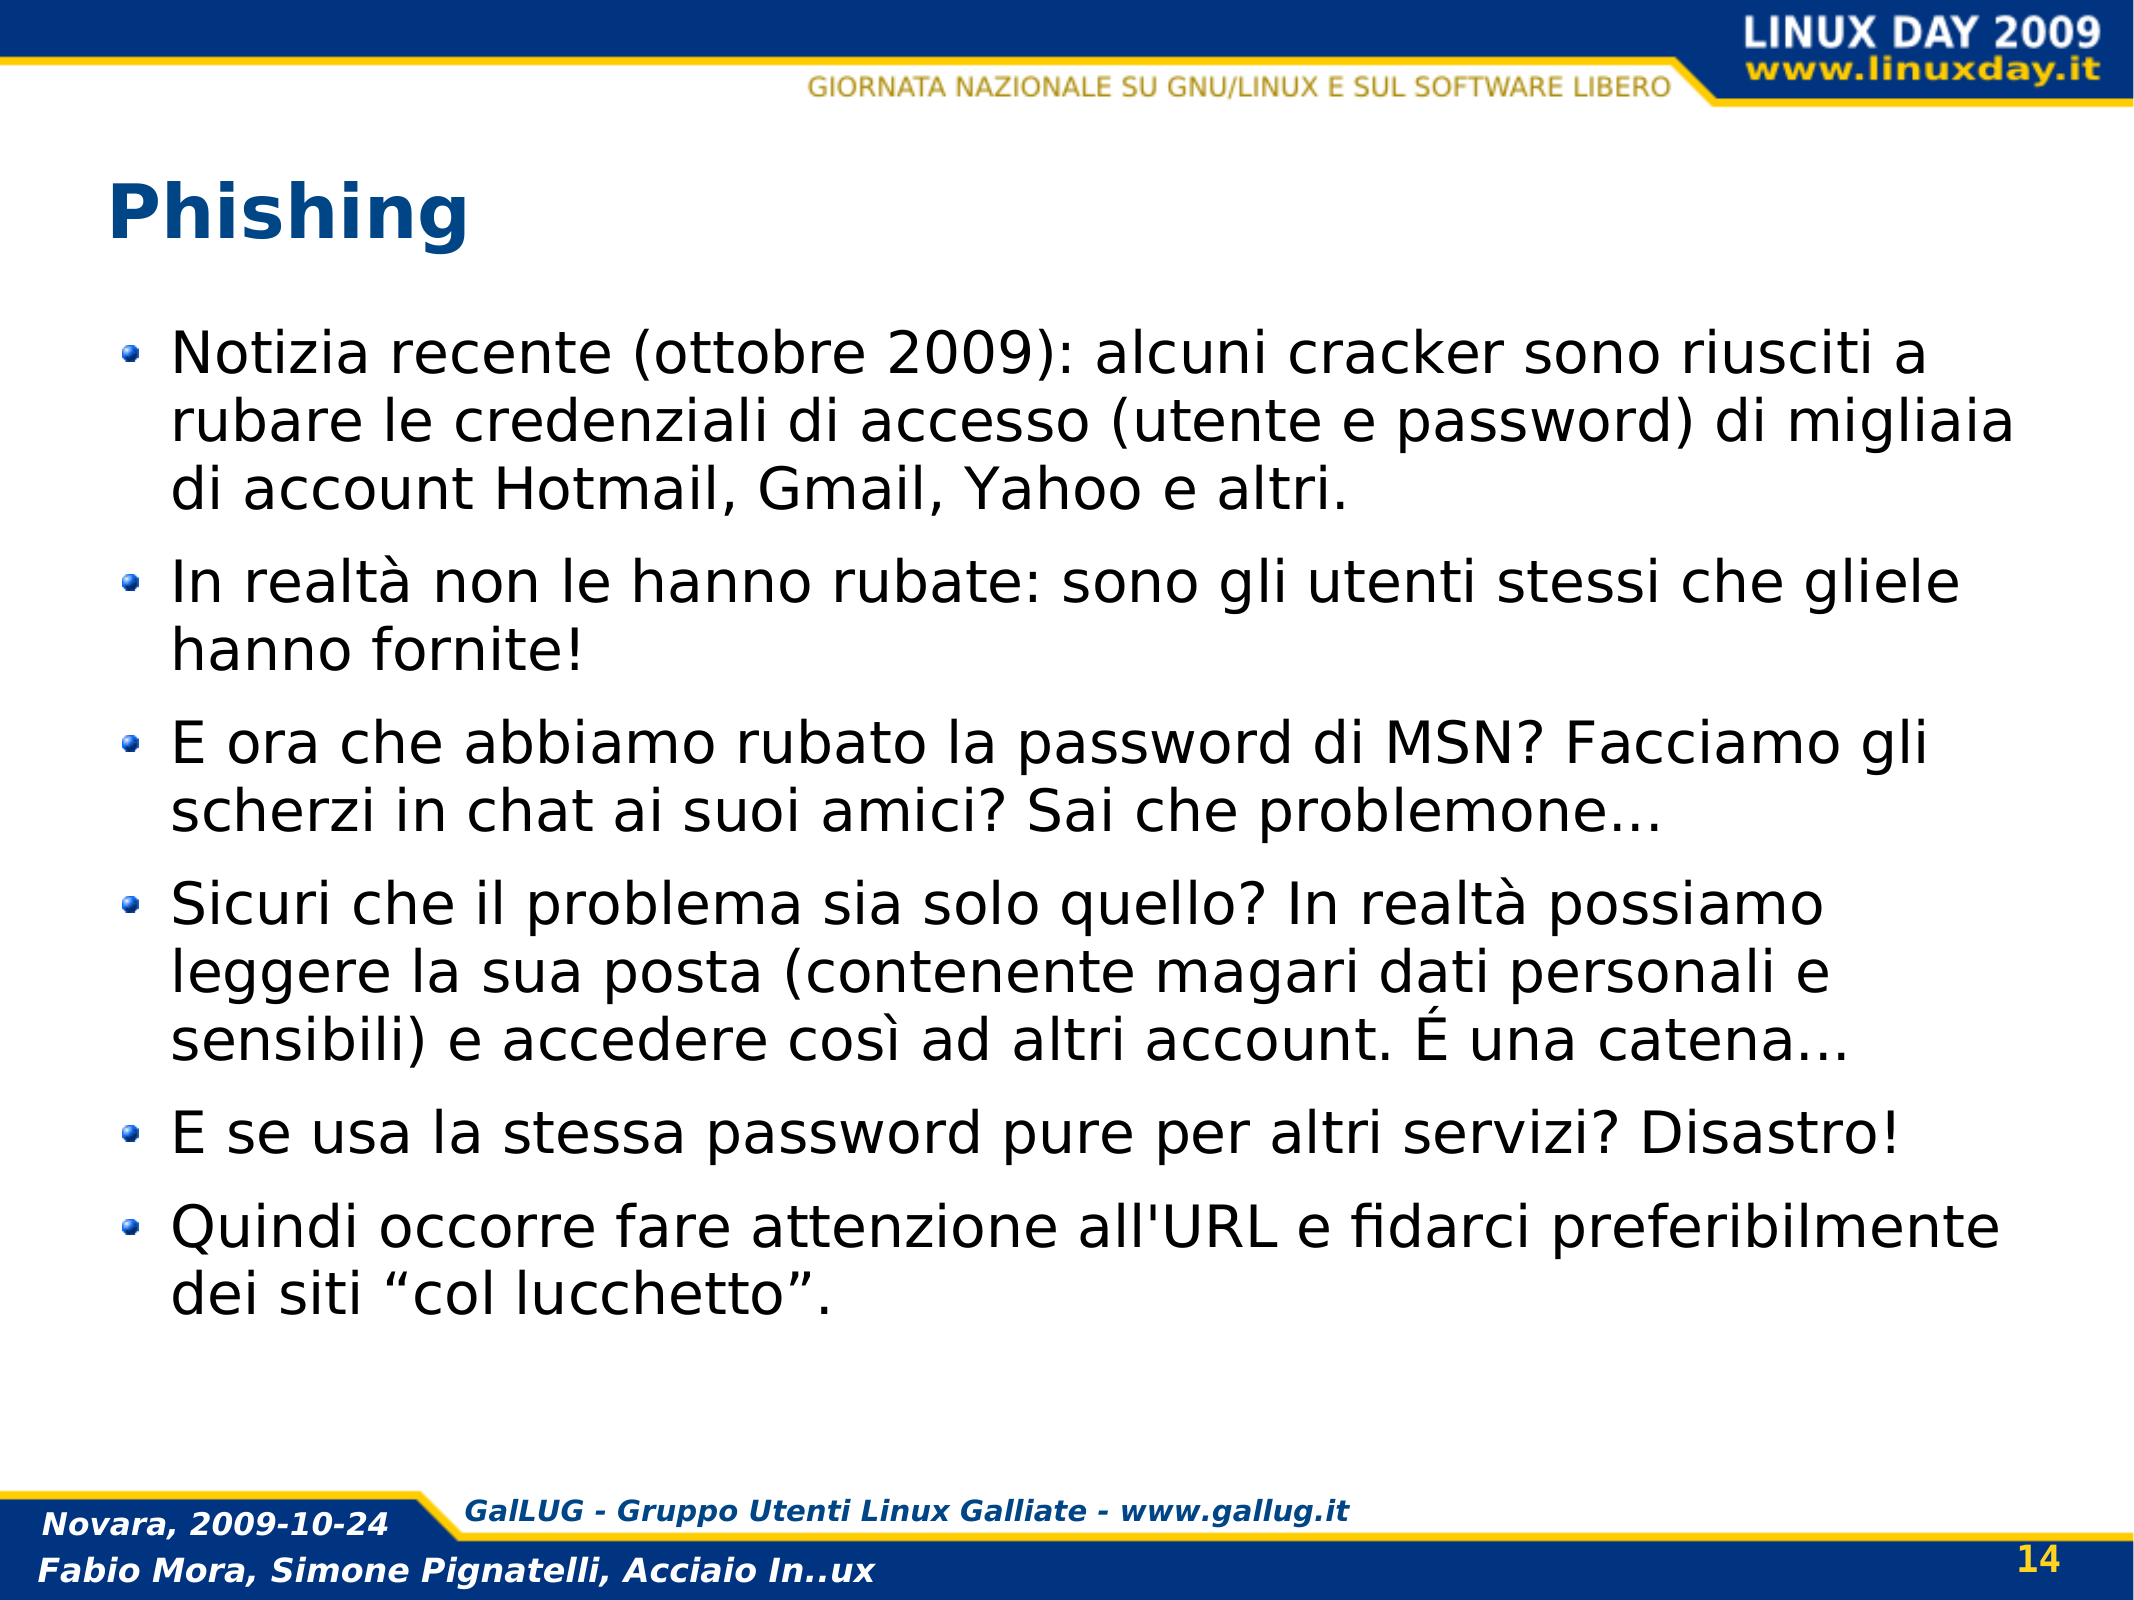

# Phishing
Notizia recente (ottobre 2009): alcuni cracker sono riusciti a rubare le credenziali di accesso (utente e password) di migliaia di account Hotmail, Gmail, Yahoo e altri.
In realtà non le hanno rubate: sono gli utenti stessi che gliele hanno fornite!
E ora che abbiamo rubato la password di MSN? Facciamo gli scherzi in chat ai suoi amici? Sai che problemone...
Sicuri che il problema sia solo quello? In realtà possiamo leggere la sua posta (contenente magari dati personali e sensibili) e accedere così ad altri account. É una catena...
E se usa la stessa password pure per altri servizi? Disastro!
Quindi occorre fare attenzione all'URL e fidarci preferibilmente dei siti “col lucchetto”.